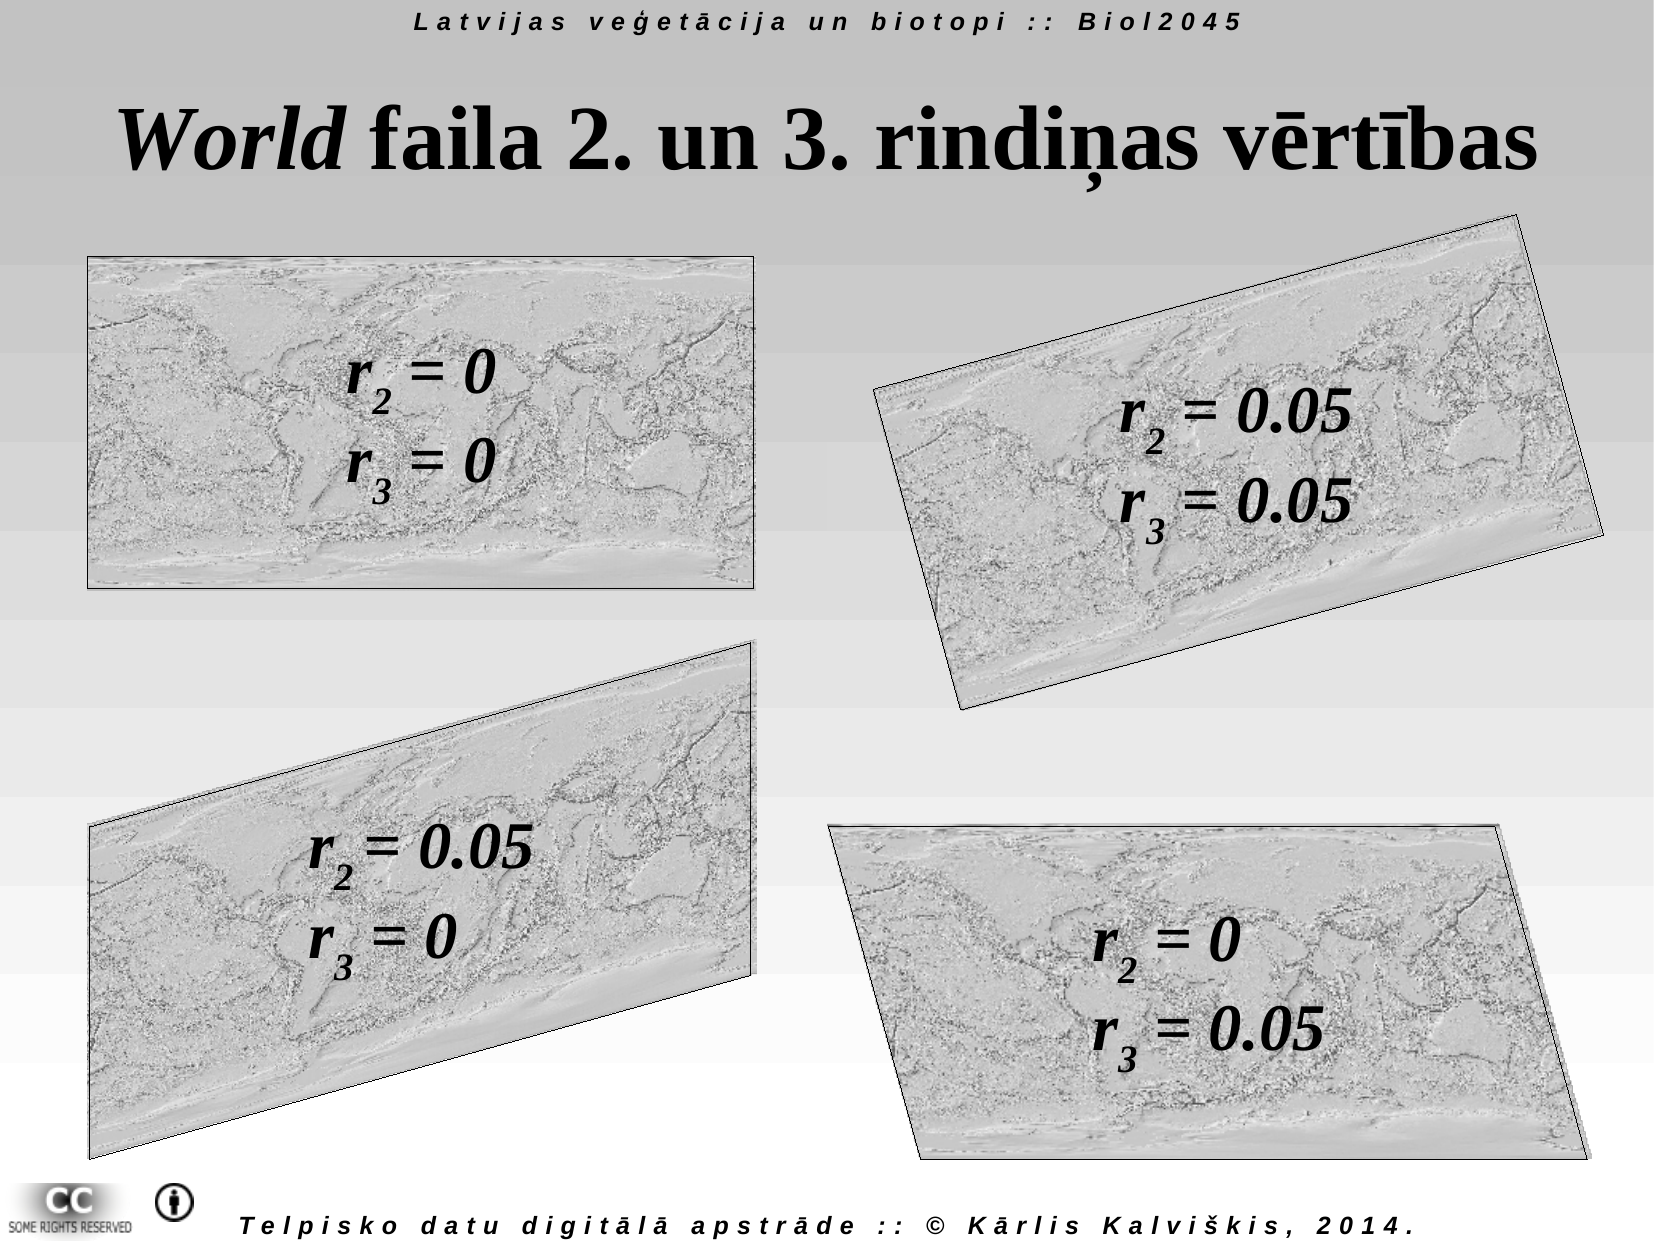

# World faila 2. un 3. rindiņas vērtības
r2 = 0.05
r3 = 0.05
r2 = 0
r3 = 0
r2 = 0.05
r3 = 0
r2 = 0
r3 = 0.05